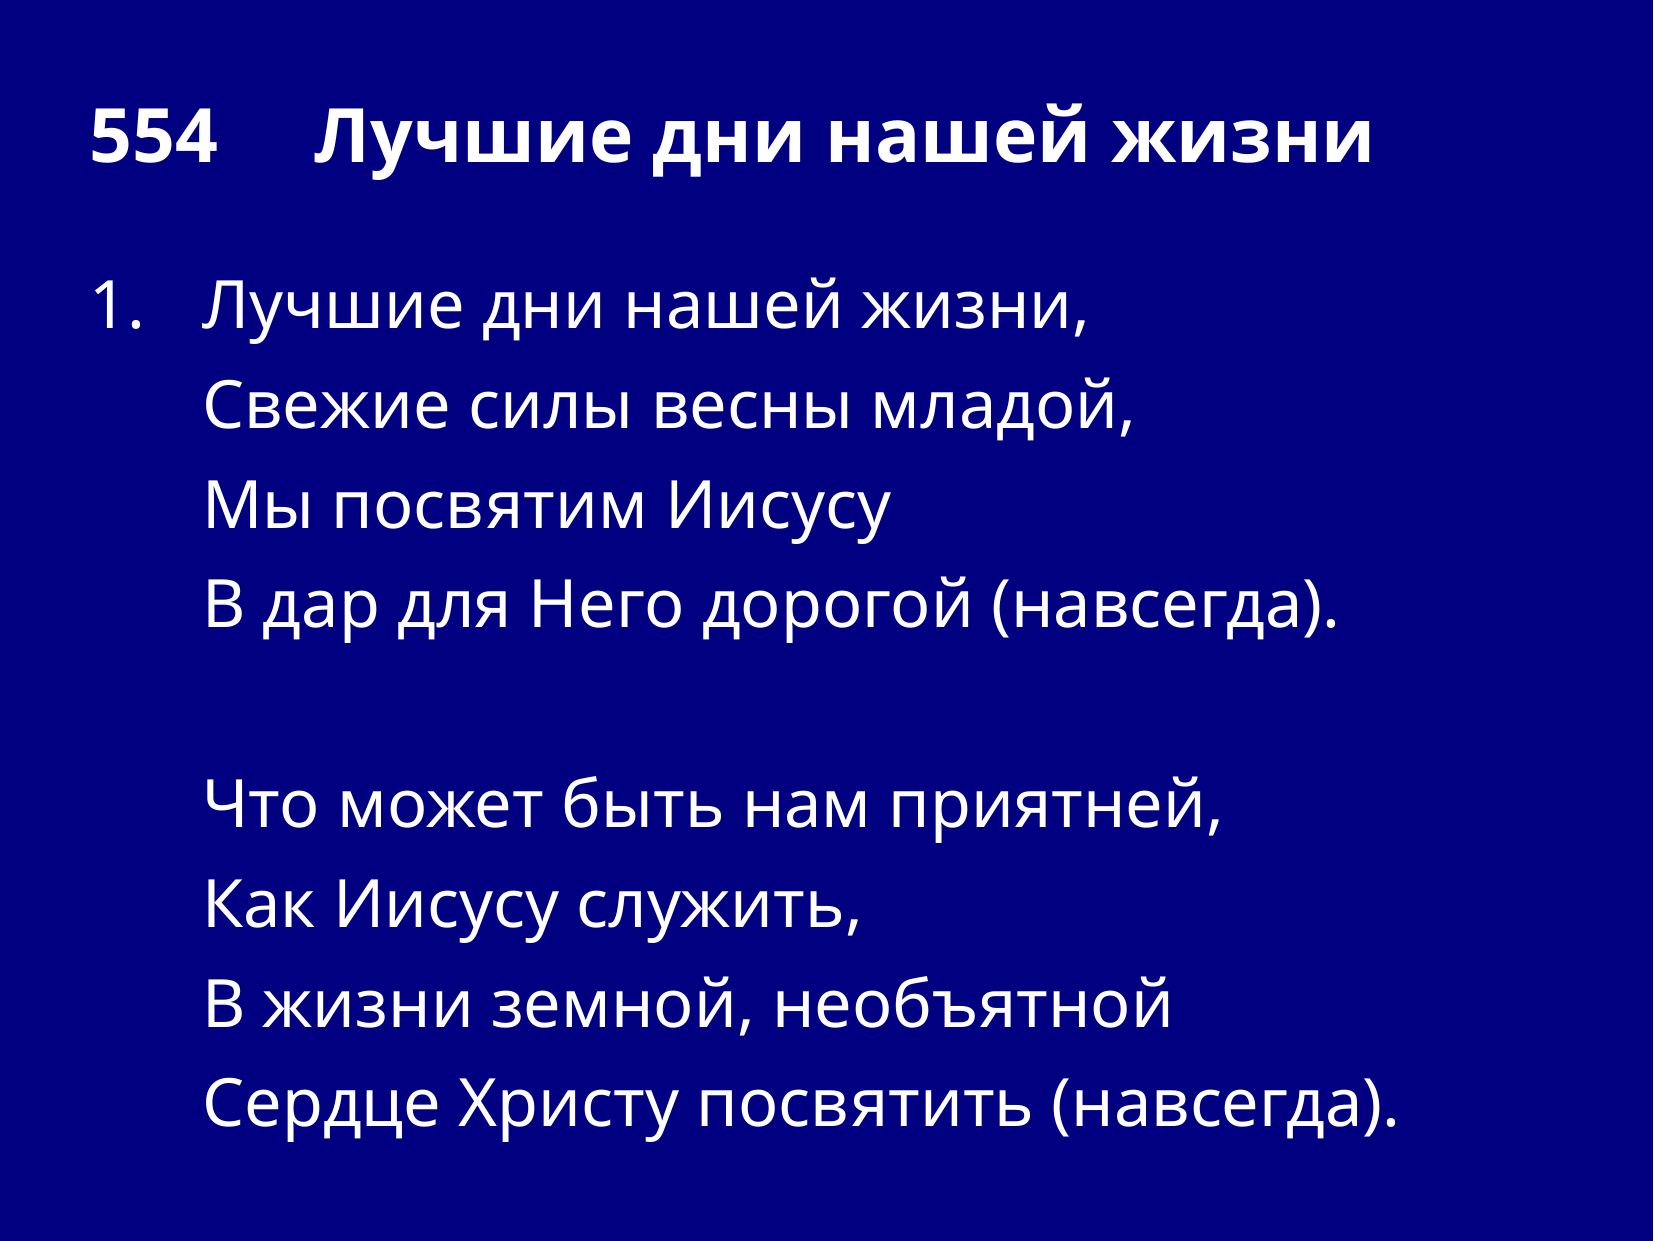

554	Лучшие дни нашей жизни
1.	Лучшие дни нашей жизни,
	Свежие силы весны младой,
	Мы посвятим Иисусу
	В дар для Него дорогой (навсегда).
	Что может быть нам приятней,
	Как Иисусу служить,
	В жизни земной, необъятной
	Сердце Христу посвятить (навсегда).